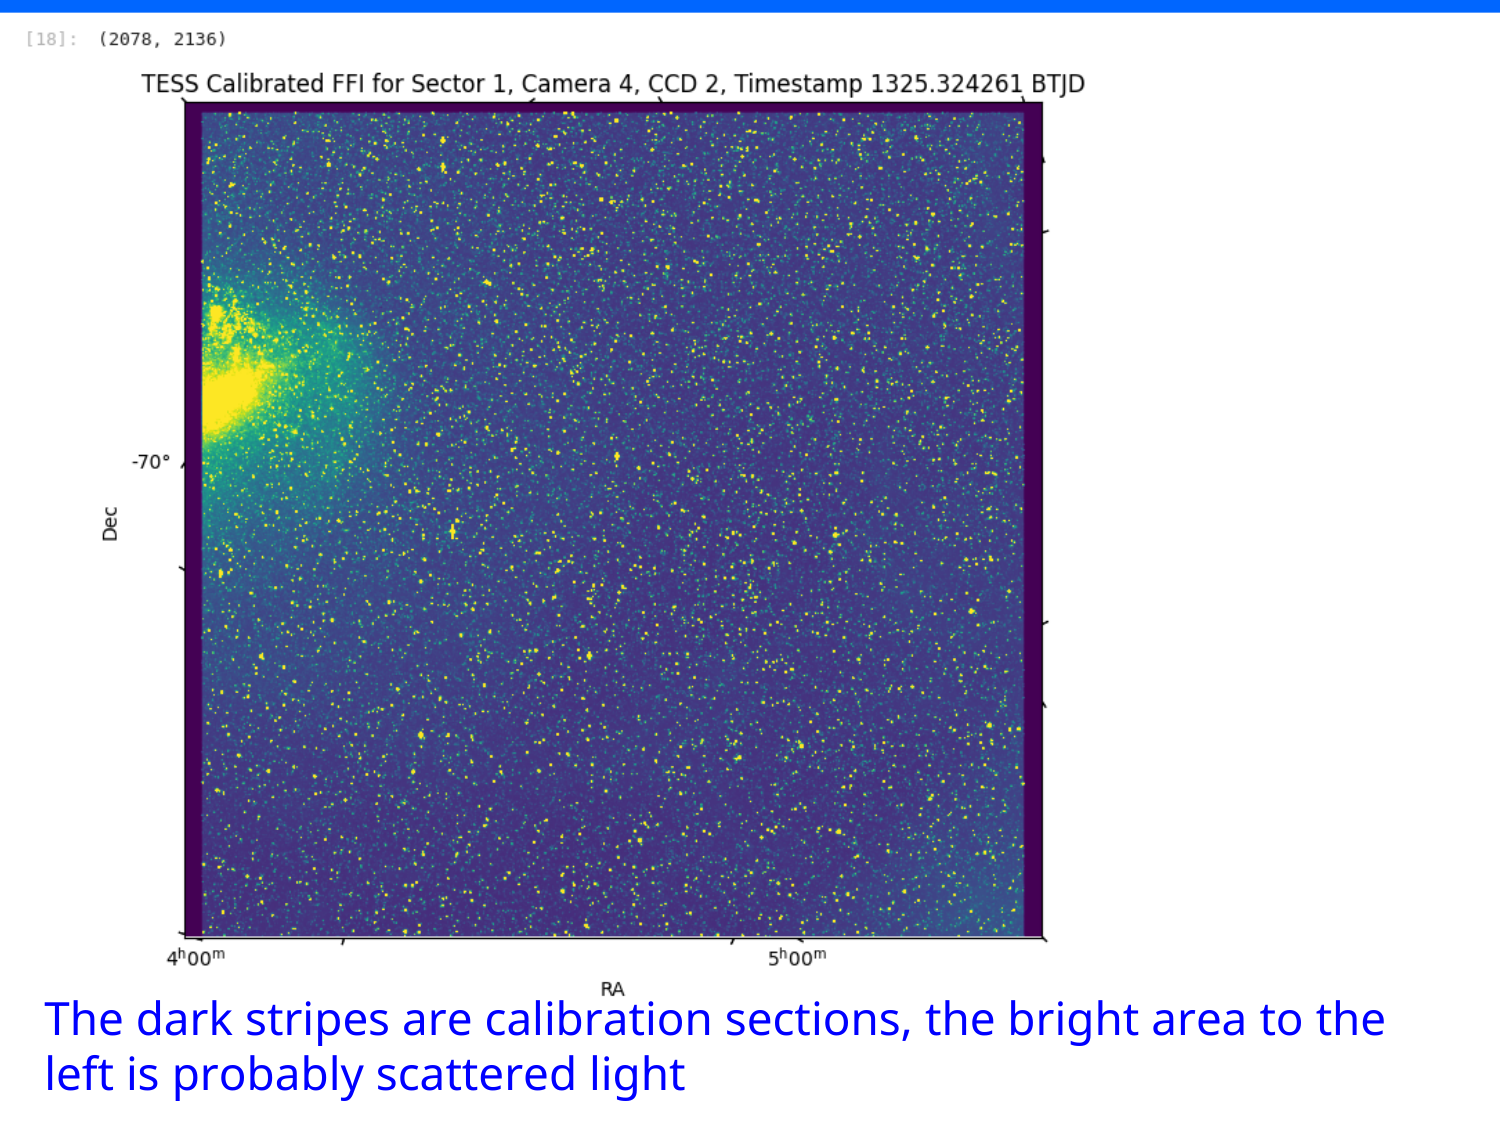

The dark stripes are calibration sections, the bright area to the left is probably scattered light
23